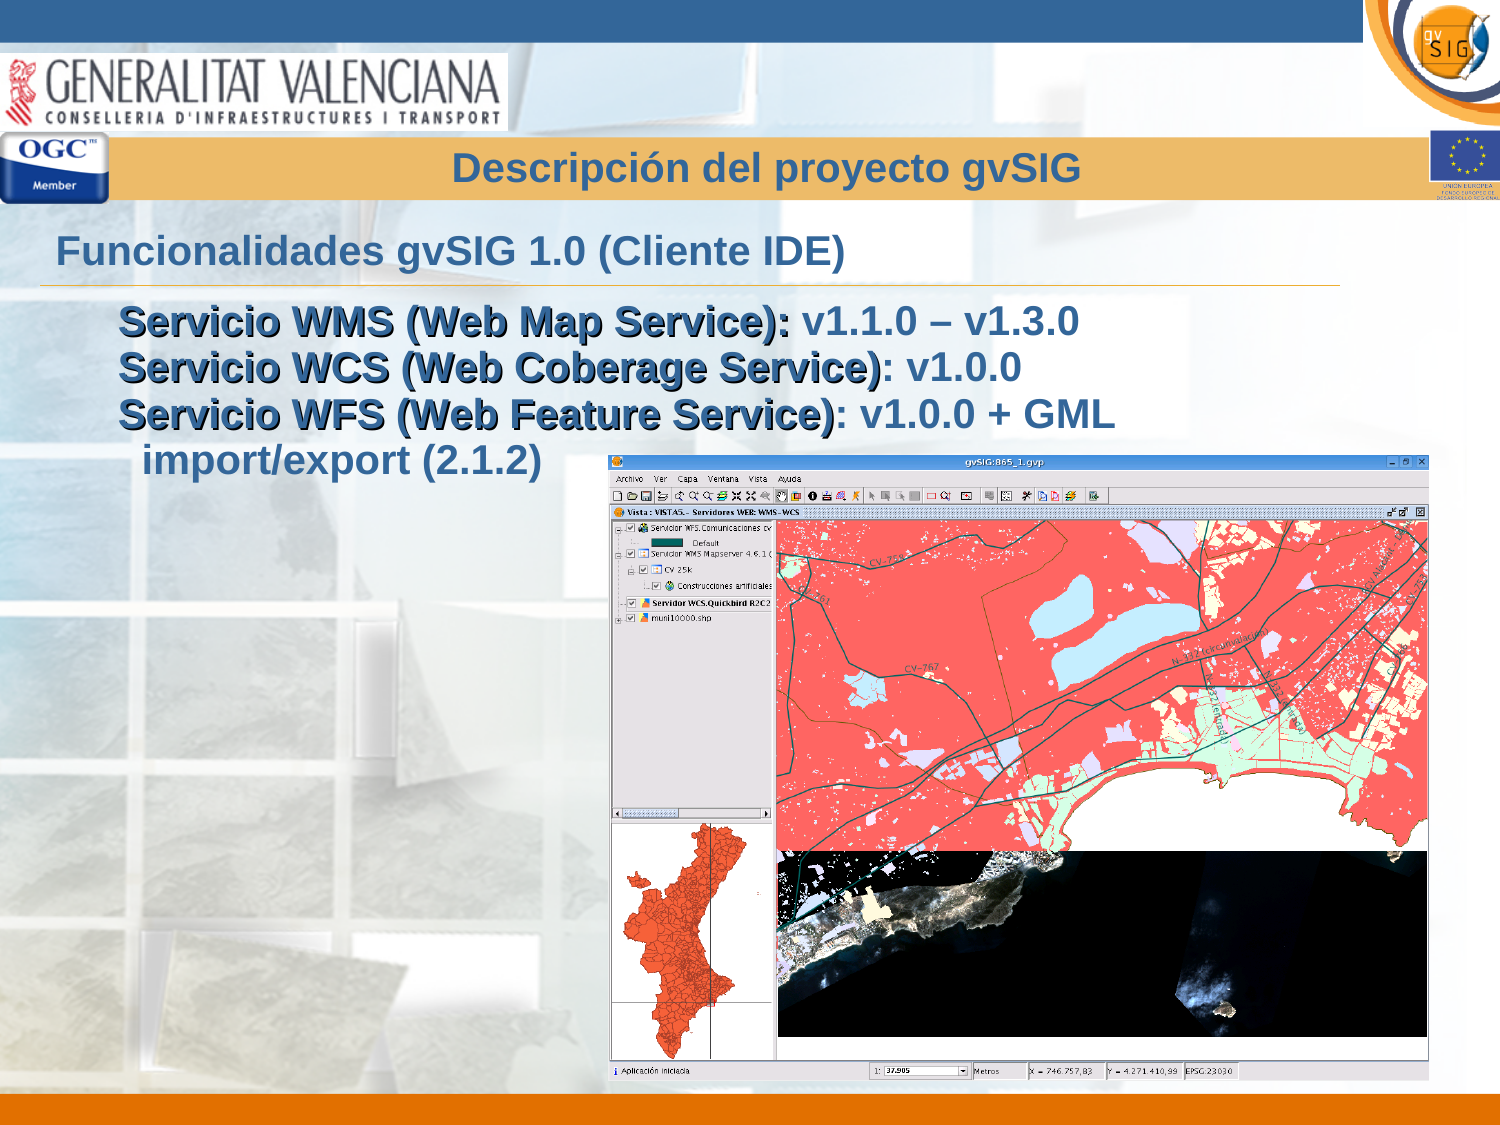

Descripción del proyecto gvSIG
Funcionalidades gvSIG 1.0 (Cliente IDE)
 Servicio WMS (Web Map Service): v1.1.0 – v1.3.0
 Servicio WCS (Web Coberage Service): v1.0.0
 Servicio WFS (Web Feature Service): v1.0.0 + GML import/export (2.1.2)